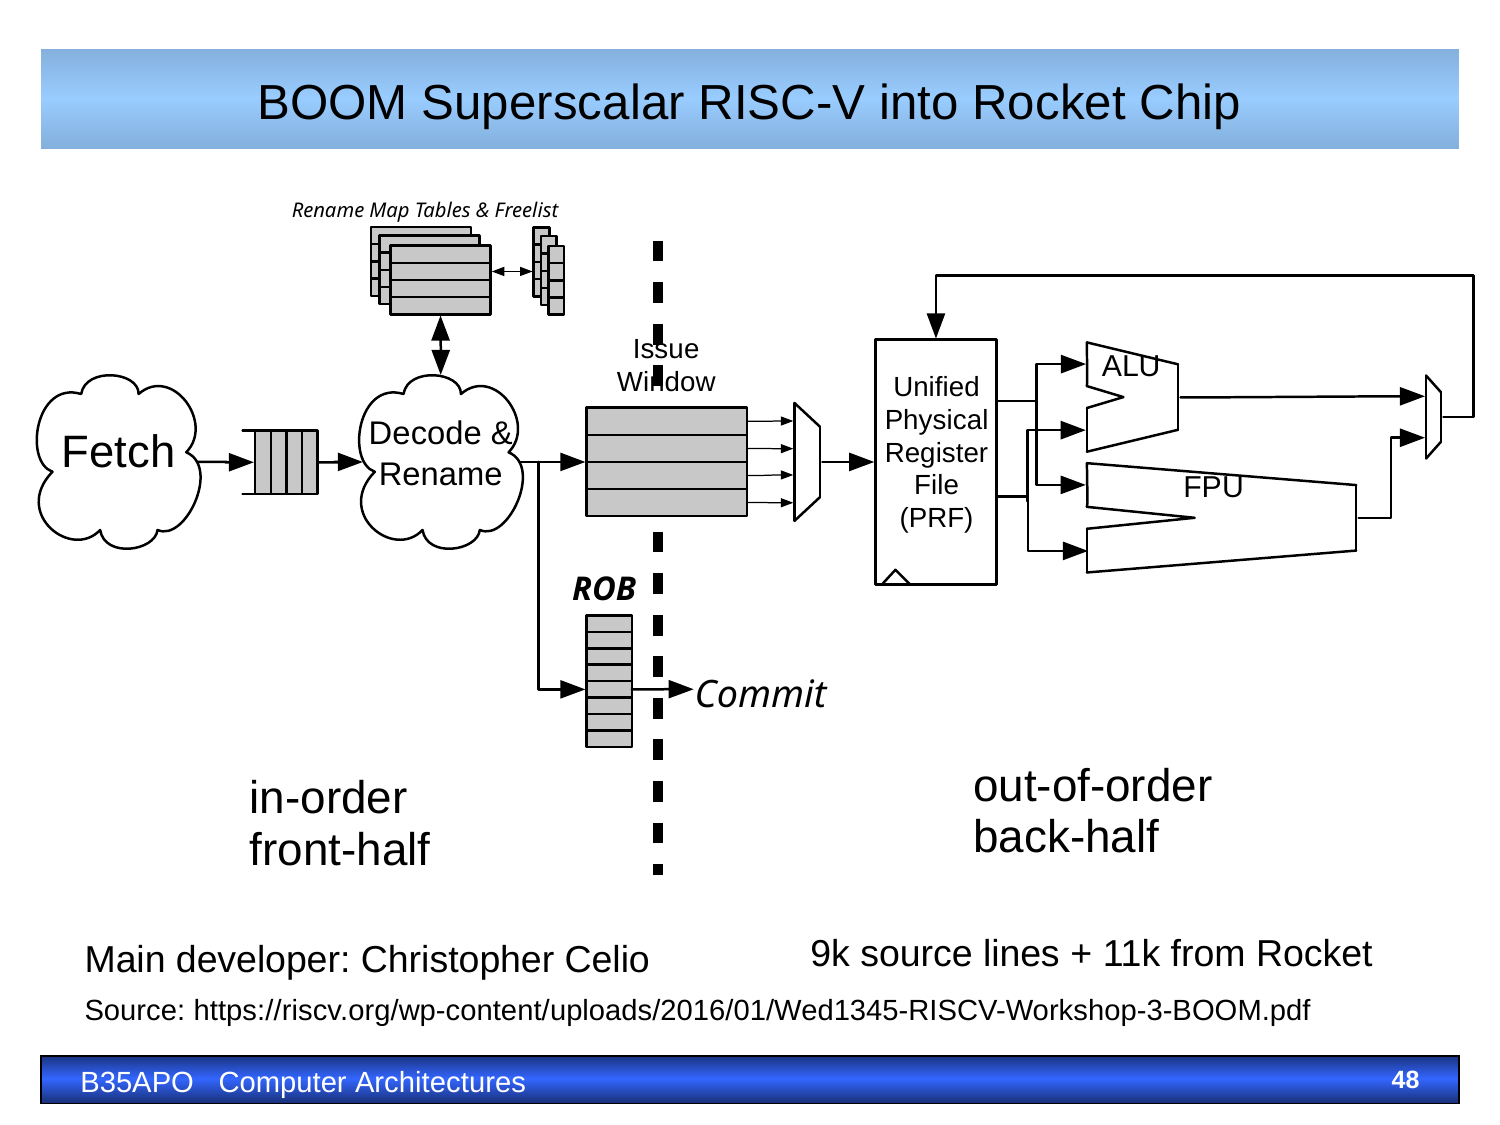

# BOOM Superscalar RISC-V into Rocket Chip
Rename Map Tables & Freelist
Issue
ALU
Window
Unified
Physical
Decode &
Fetch
Register
Rename
File
FPU
(PRF)
ROB
Commit
out-of-order
back-half
in-order
front-half
9k source lines + 11k from Rocket
Main developer: Christopher Celio
Source: https://riscv.org/wp-content/uploads/2016/01/Wed1345-RISCV-Workshop-3-BOOM.pdf